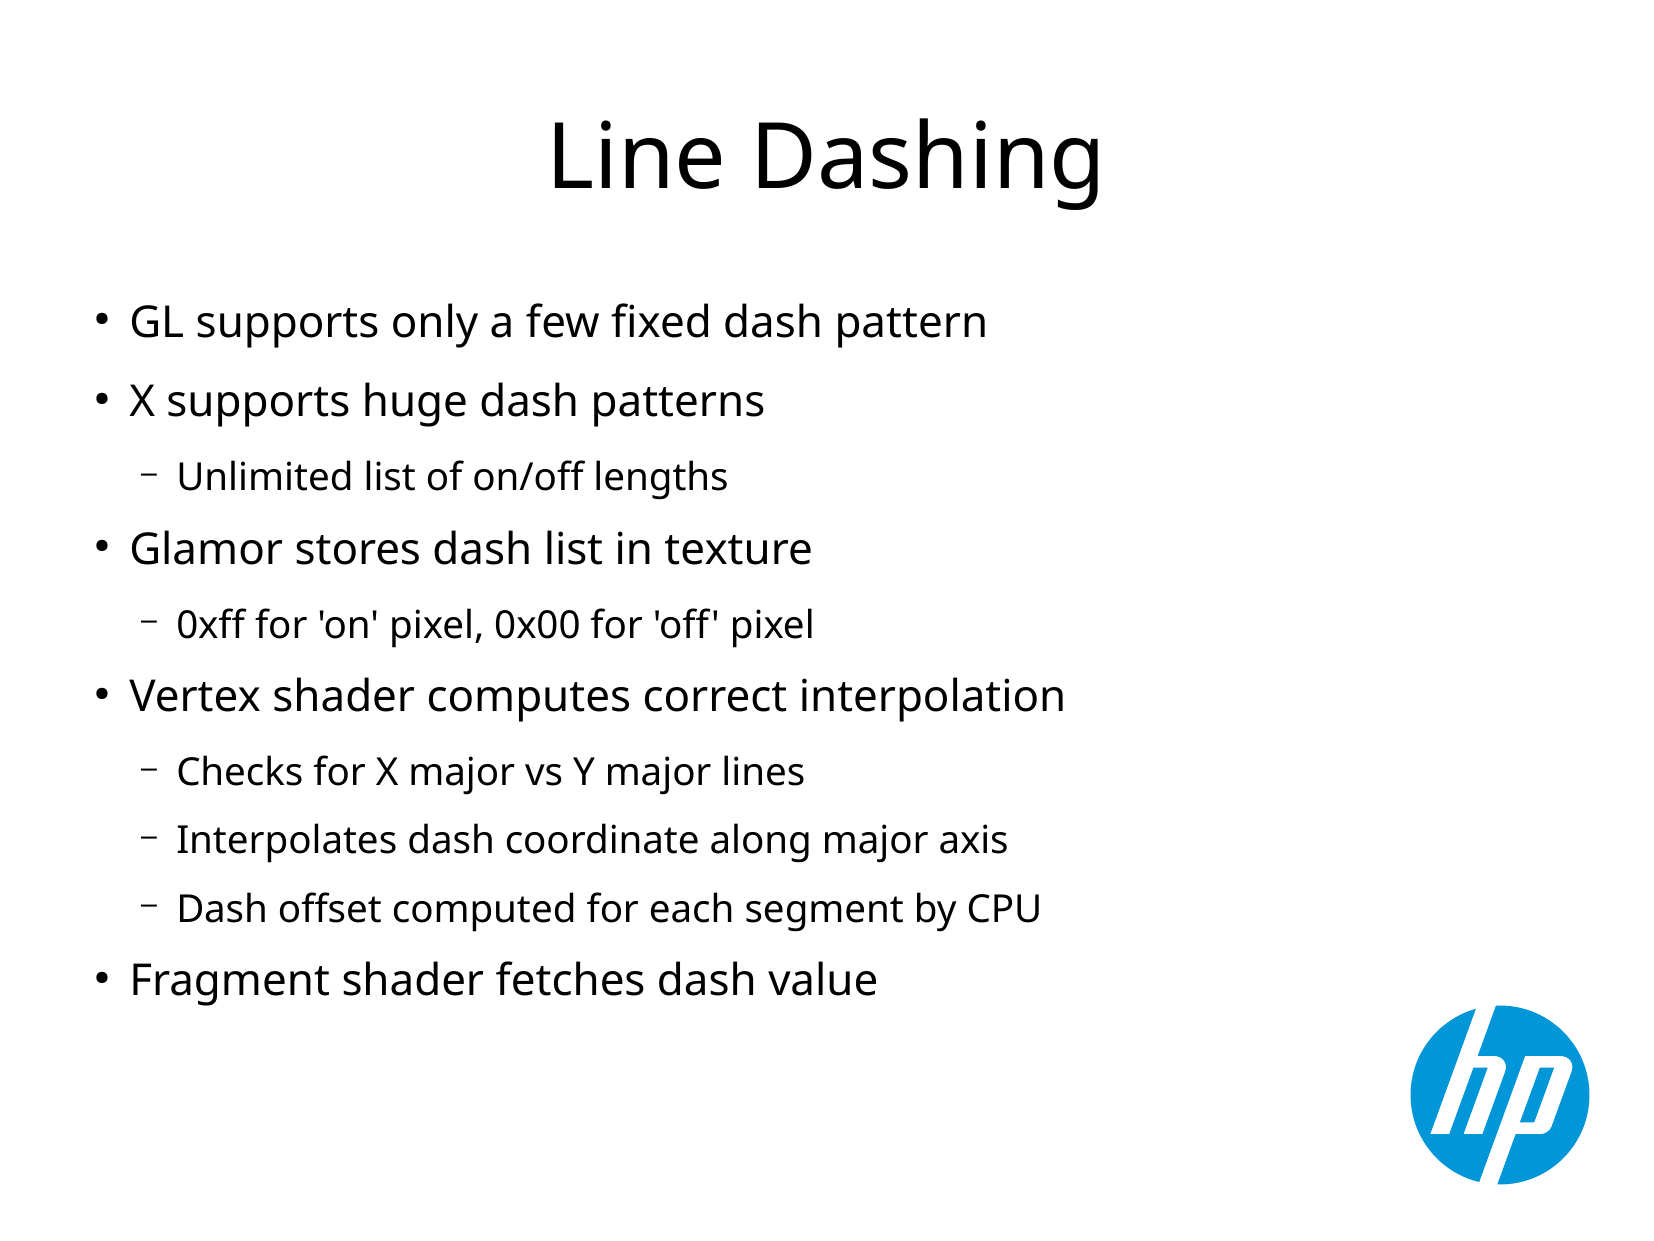

# Line Dashing
GL supports only a few fixed dash pattern
X supports huge dash patterns
Unlimited list of on/off lengths
Glamor stores dash list in texture
0xff for 'on' pixel, 0x00 for 'off' pixel
Vertex shader computes correct interpolation
Checks for X major vs Y major lines
Interpolates dash coordinate along major axis
Dash offset computed for each segment by CPU
Fragment shader fetches dash value